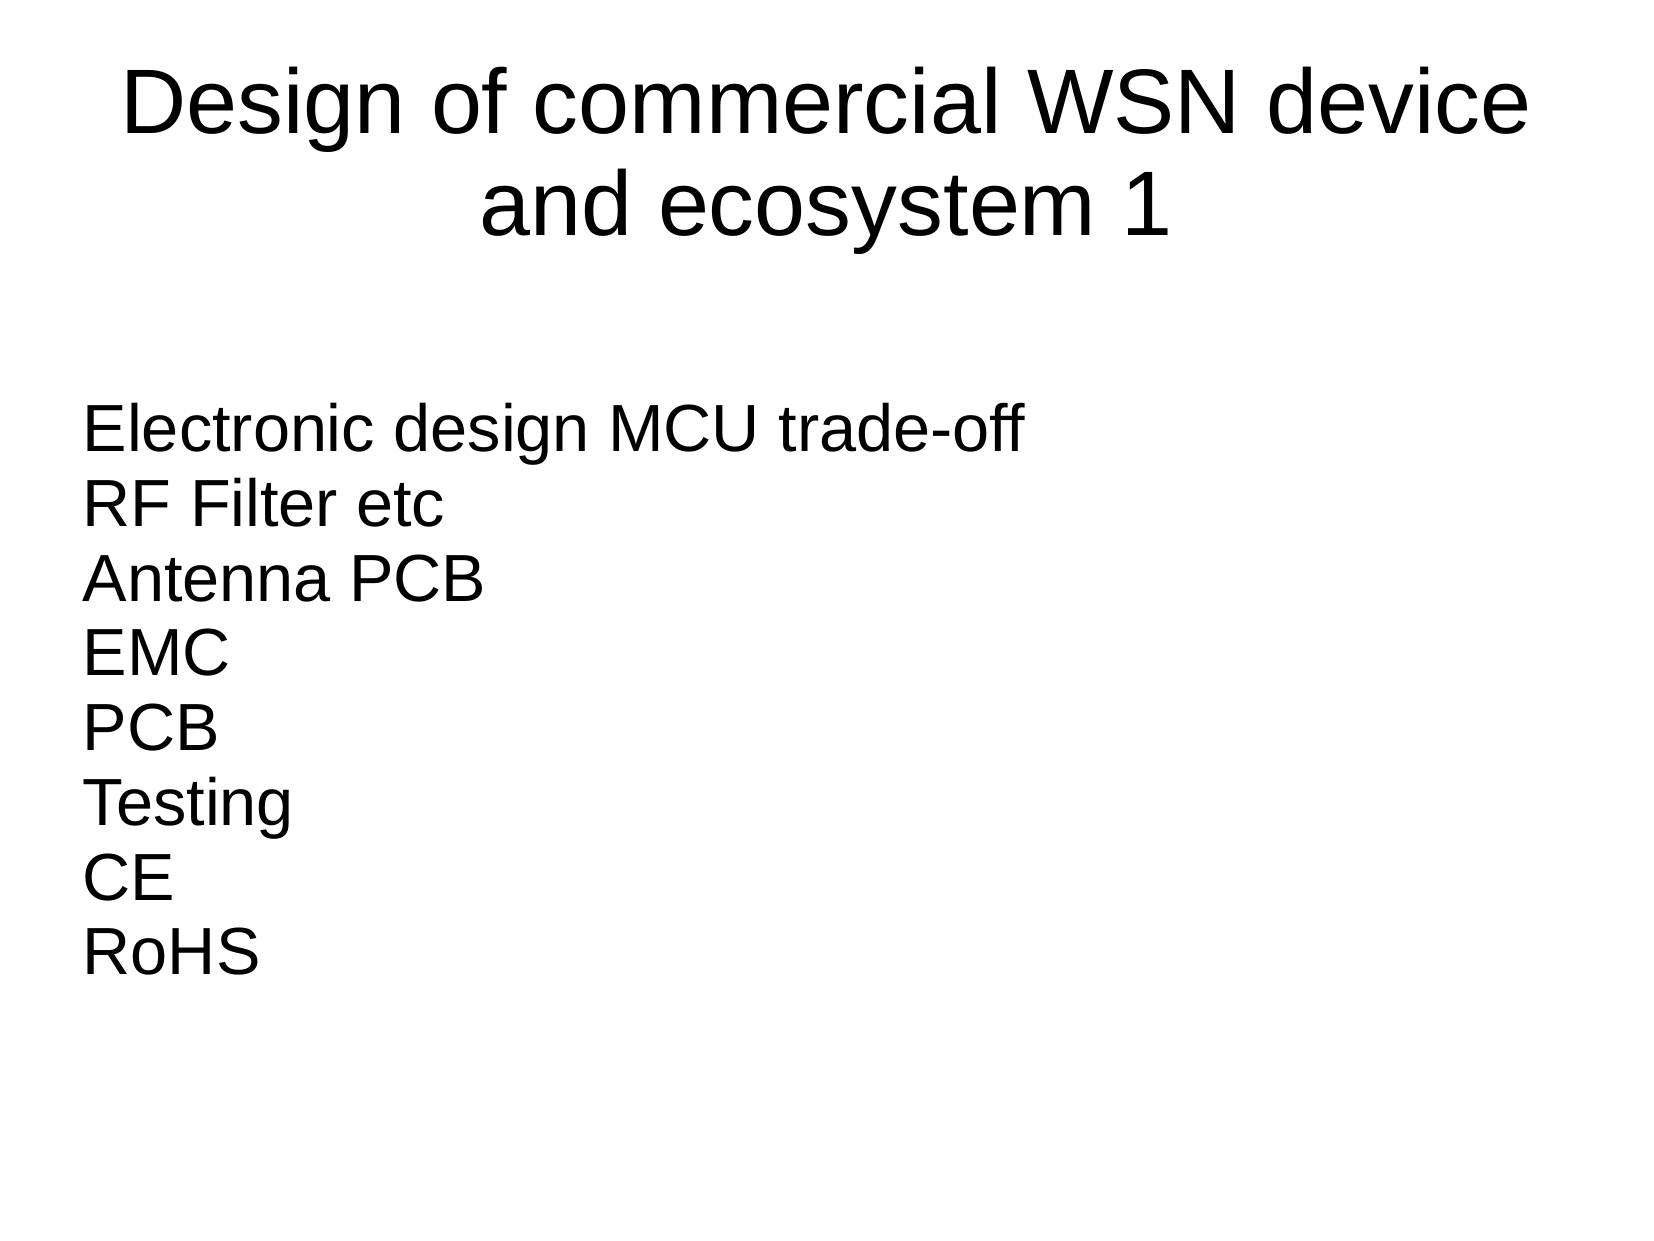

# Design of commercial WSN device and ecosystem 1
Electronic design MCU trade-off
RF Filter etc
Antenna PCB
EMC
PCB
Testing
CE
RoHS